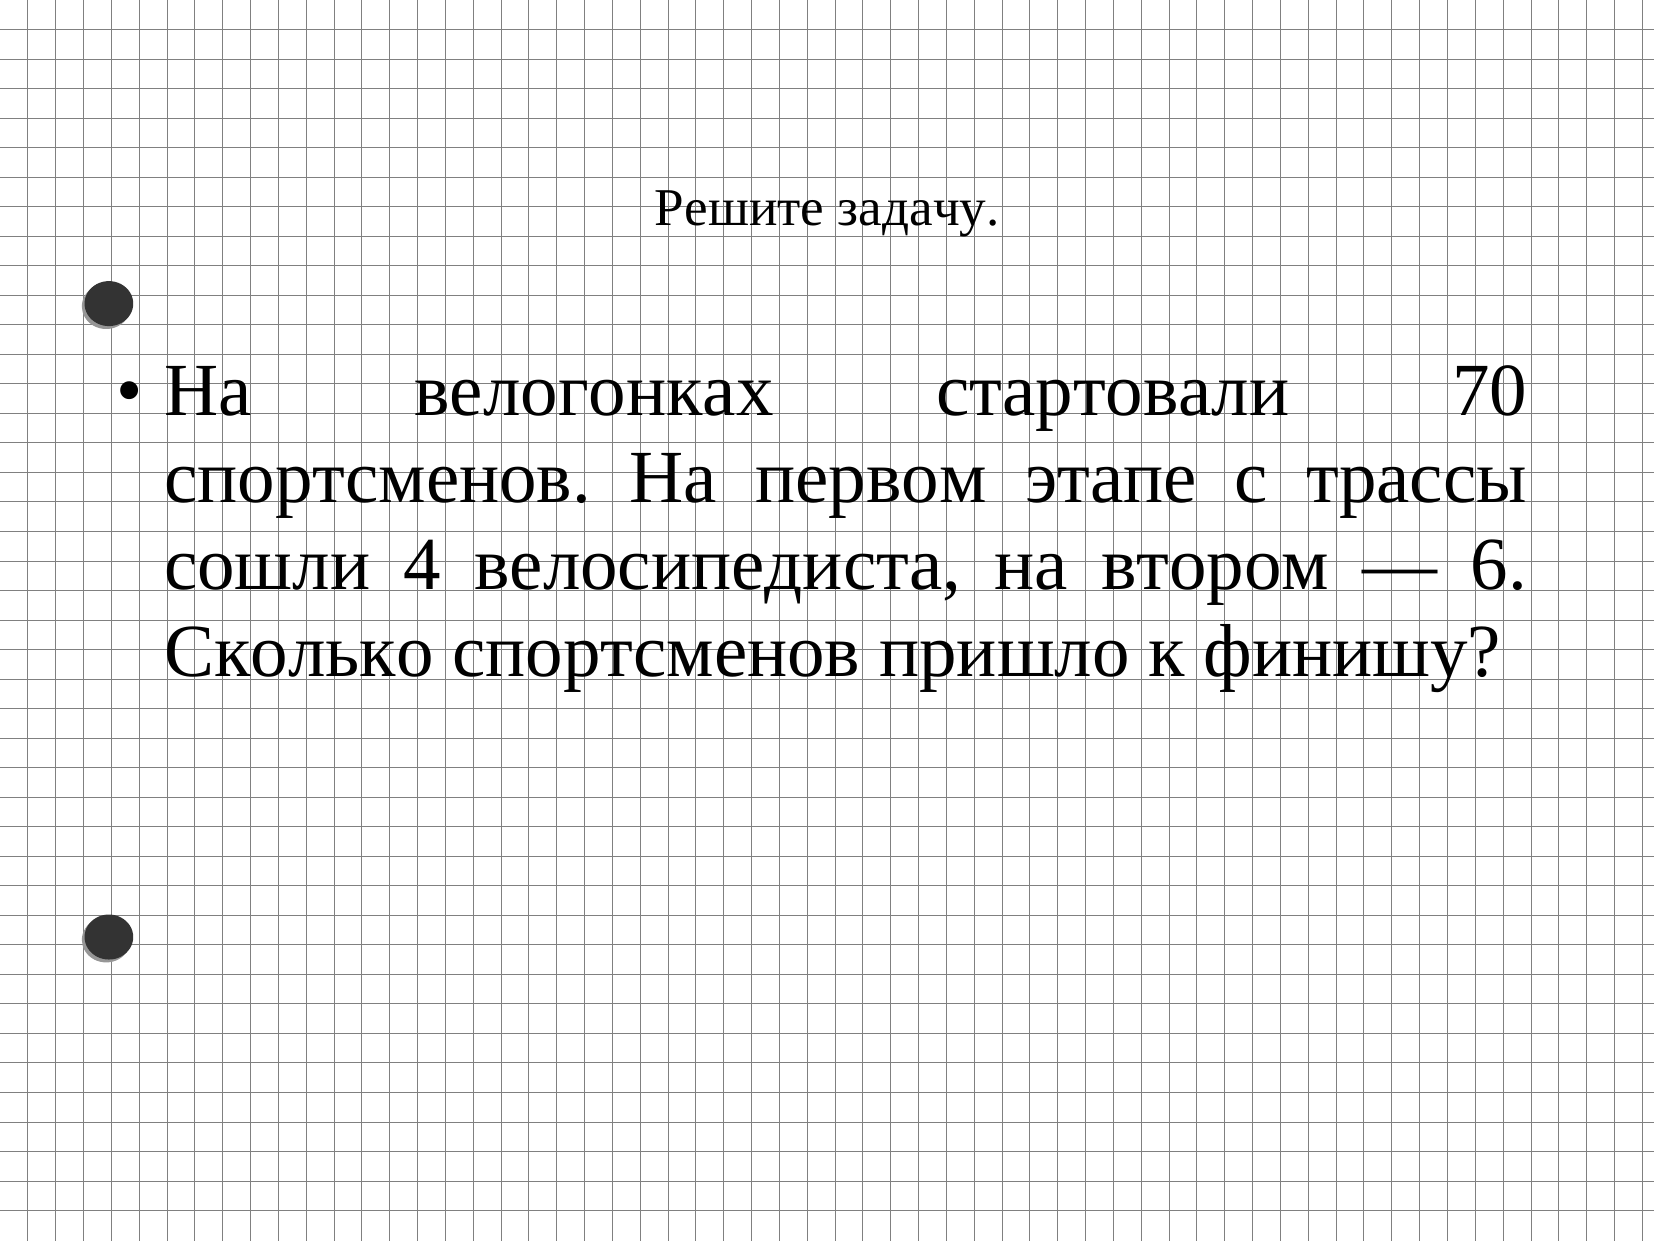

# Решите задачу.
На велогонках стартовали 70 спортсменов. На первом этапе с трассы сошли 4 велосипедиста, на втором — 6. Сколько спортсменов пришло к финишу?